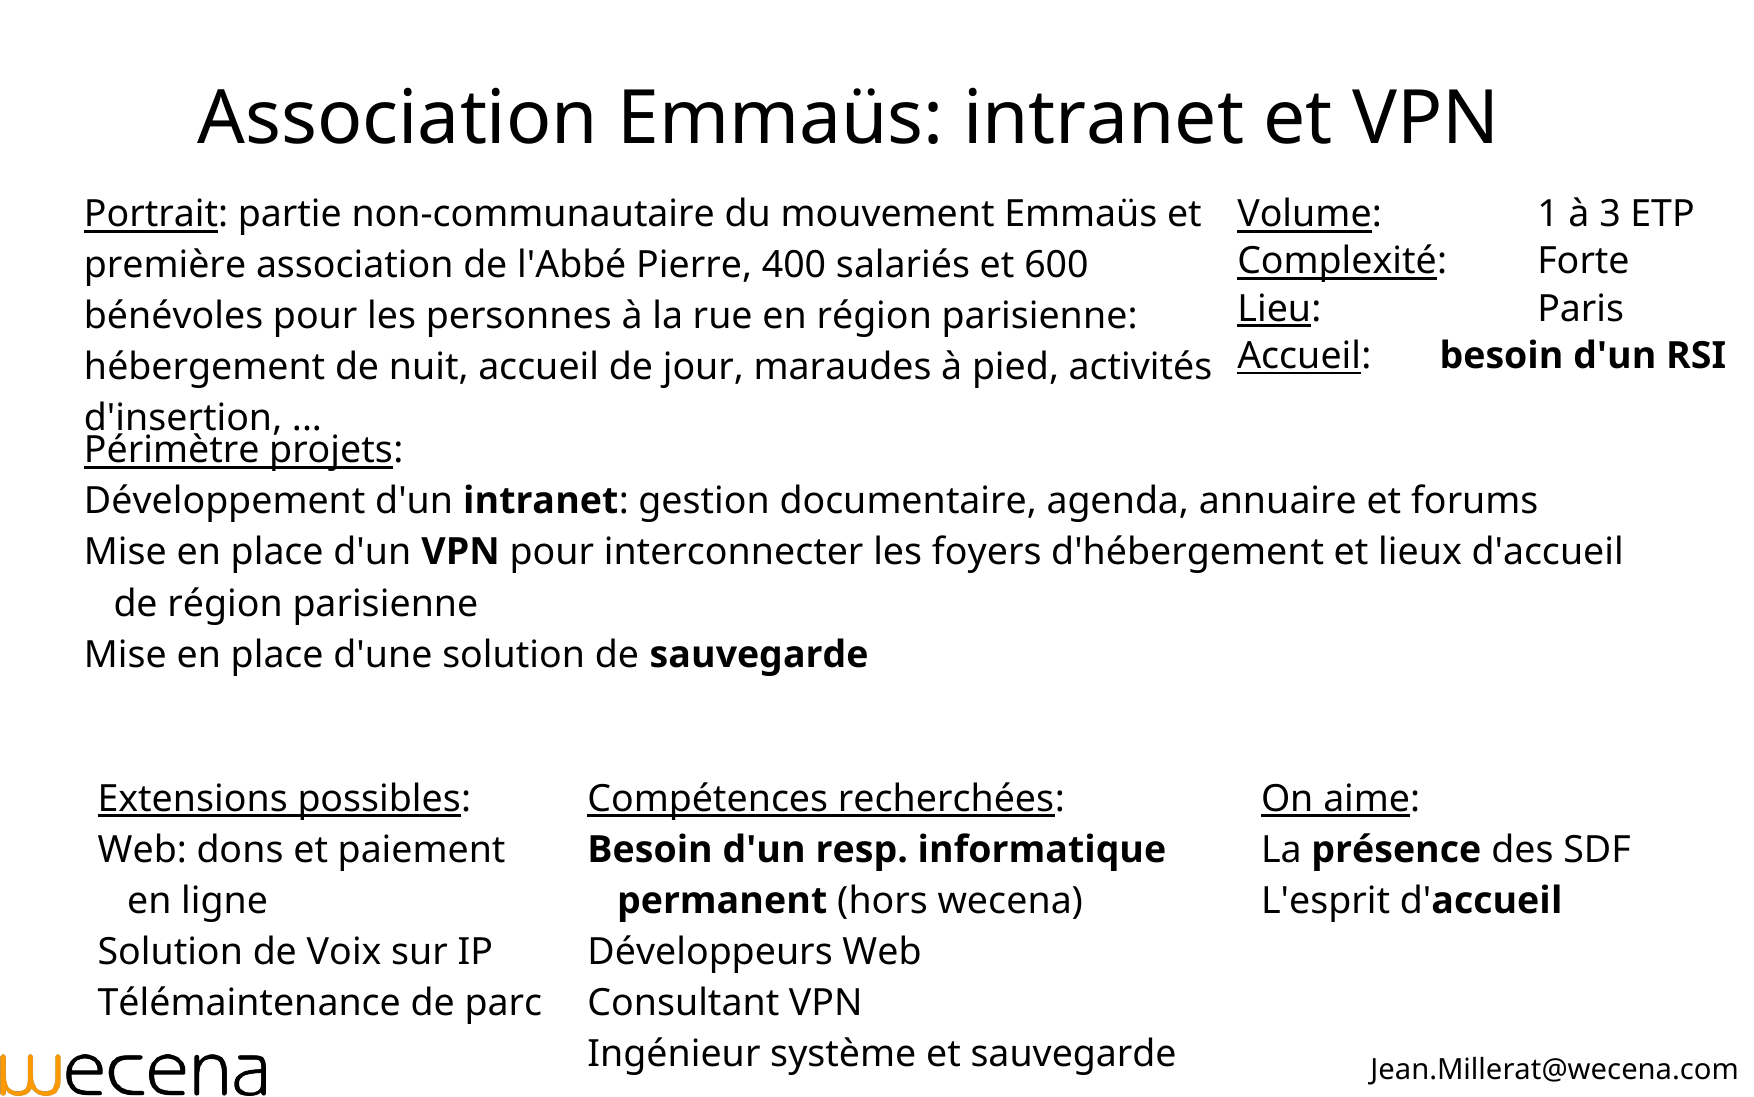

# Association Emmaüs: intranet et VPN
Portrait: partie non-communautaire du mouvement Emmaüs et première association de l'Abbé Pierre, 400 salariés et 600 bénévoles pour les personnes à la rue en région parisienne: hébergement de nuit, accueil de jour, maraudes à pied, activités d'insertion, ...
Volume:		1 à 3 ETP
Complexité: 	Forte
Lieu: 		Paris
Accueil: besoin d'un RSI
Périmètre projets:
Développement d'un intranet: gestion documentaire, agenda, annuaire et forums
Mise en place d'un VPN pour interconnecter les foyers d'hébergement et lieux d'accueil de région parisienne
Mise en place d'une solution de sauvegarde
Extensions possibles:
Web: dons et paiement
en ligne
Solution de Voix sur IP
Télémaintenance de parc
Compétences recherchées:
Besoin d'un resp. informatique
permanent (hors wecena)
Développeurs Web
Consultant VPN
Ingénieur système et sauvegarde
On aime:
La présence des SDF
L'esprit d'accueil